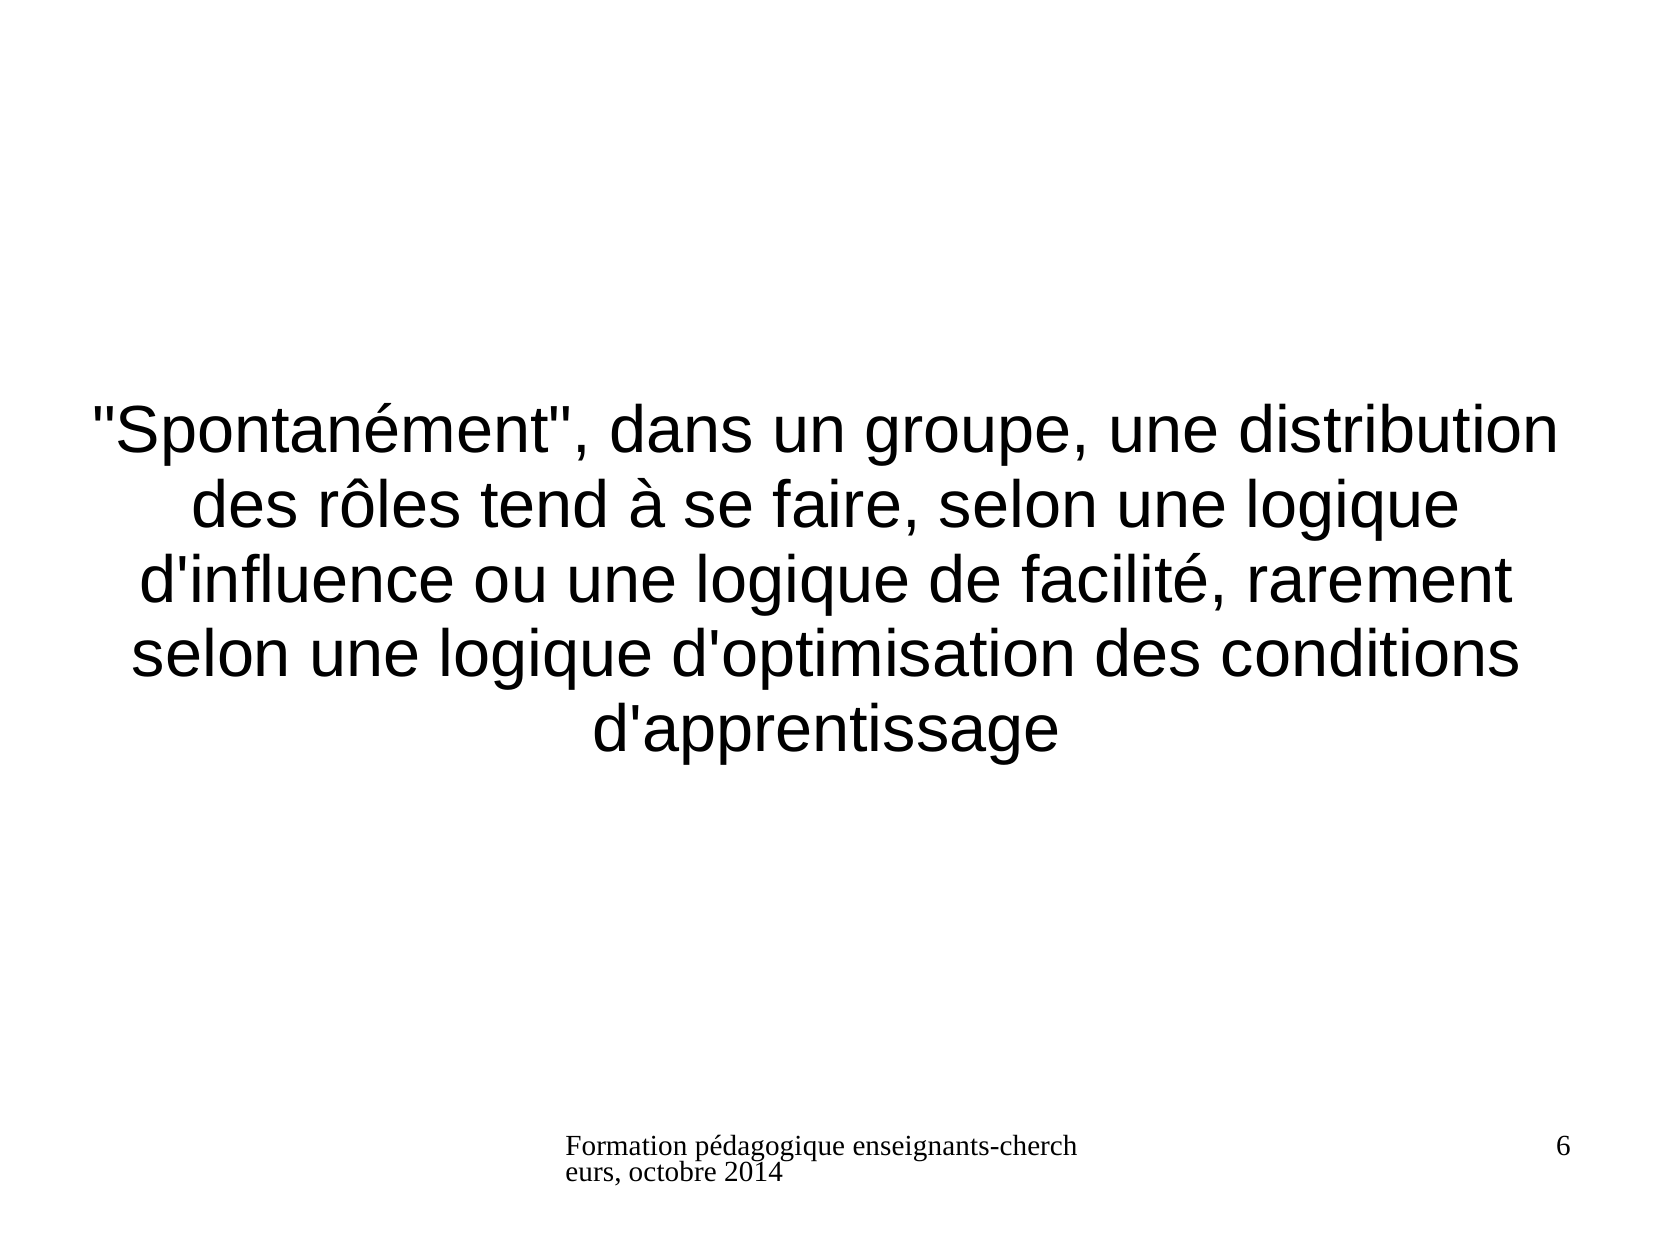

# "Spontanément", dans un groupe, une distribution des rôles tend à se faire, selon une logique d'influence ou une logique de facilité, rarement selon une logique d'optimisation des conditions d'apprentissage
Formation pédagogique enseignants-chercheurs, octobre 2014
6